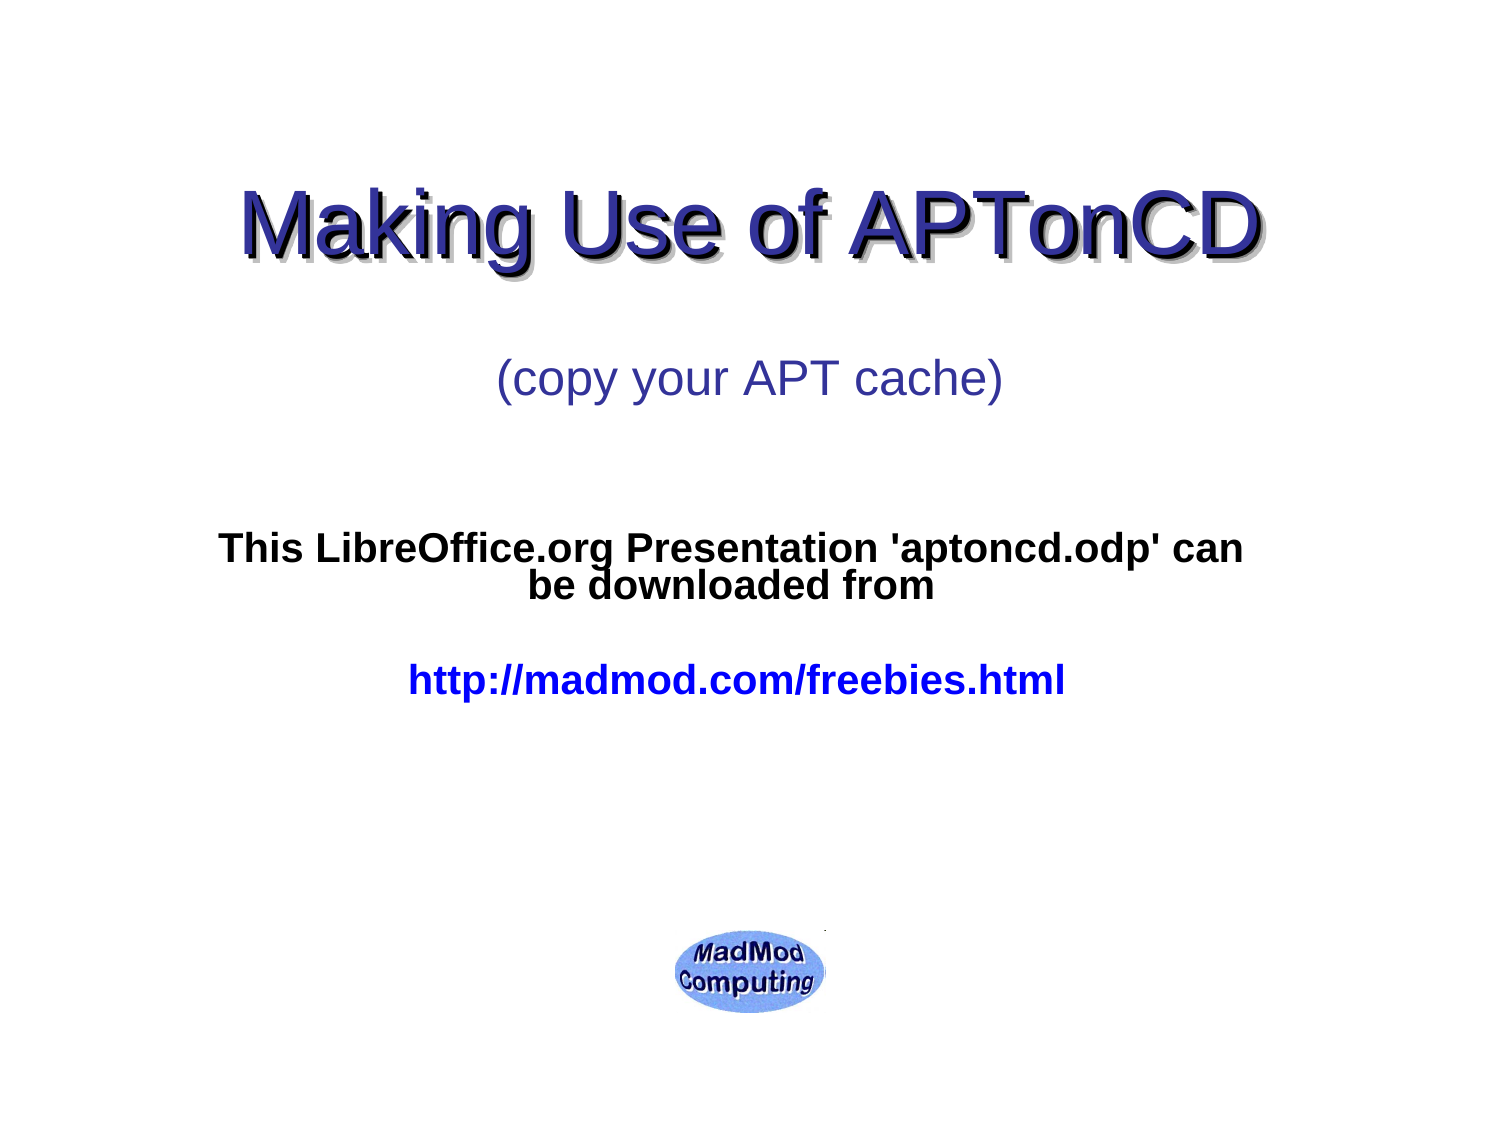

# Making Use of APTonCD
(copy your APT cache)
This LibreOffice.org Presentation 'aptoncd.odp' can be downloaded from
 http://madmod.com/freebies.html